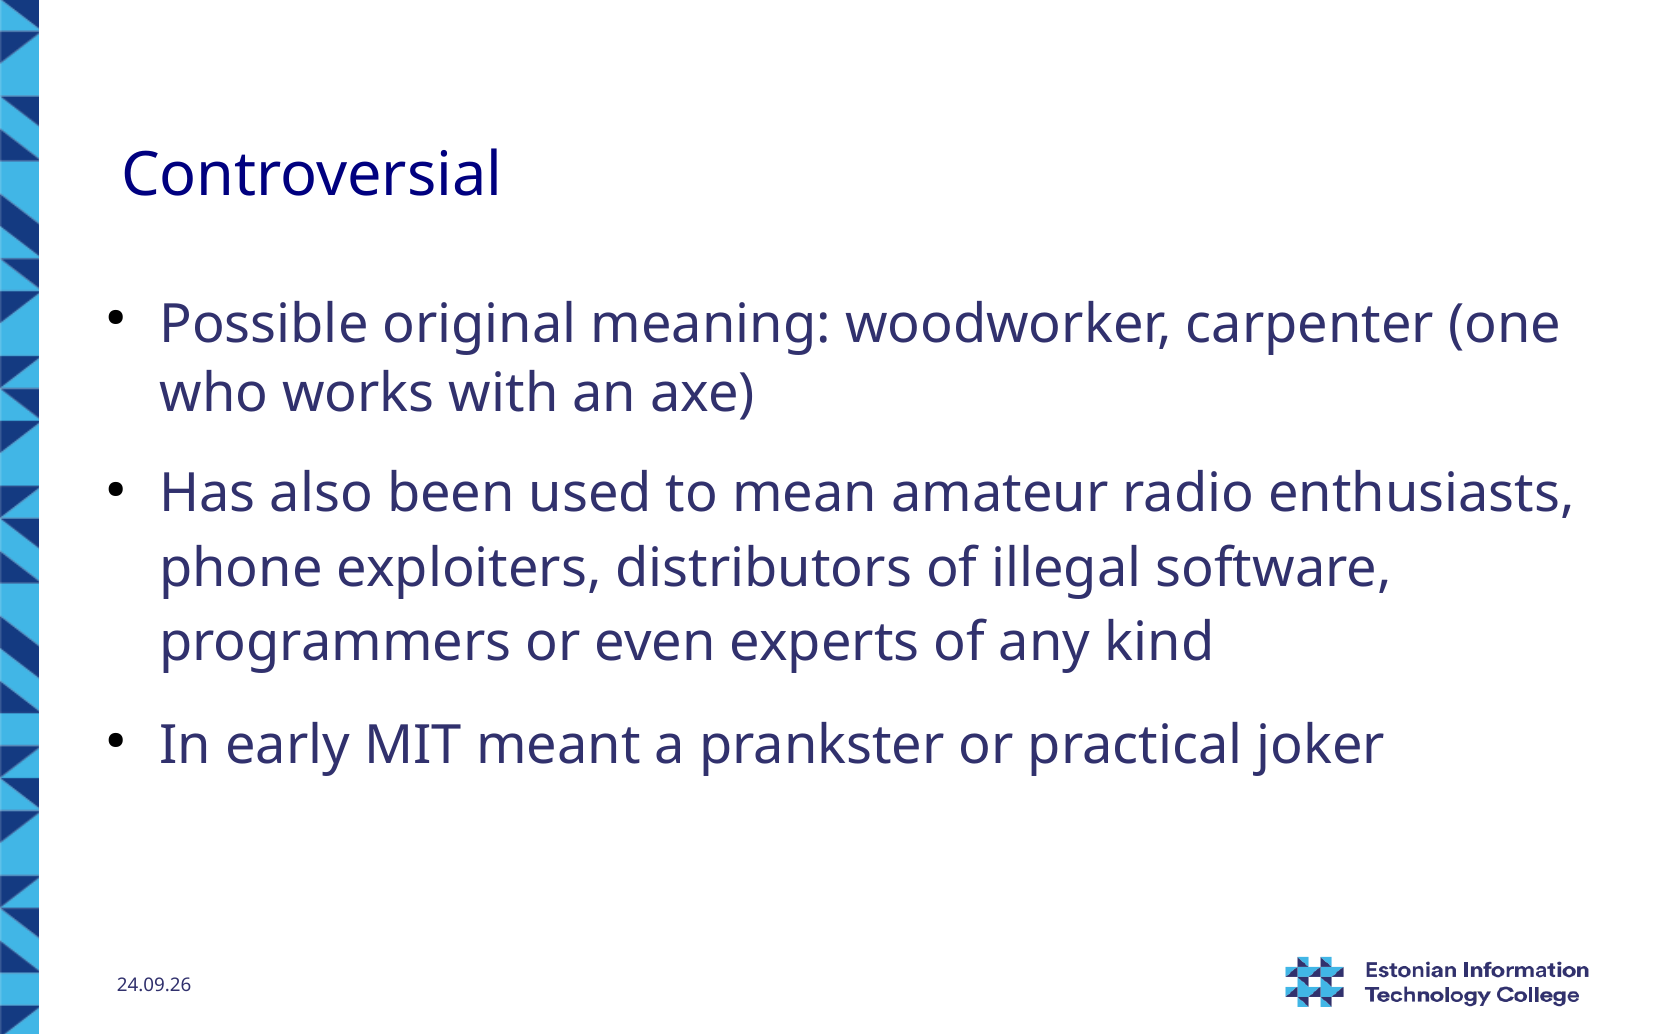

# Controversial
Possible original meaning: woodworker, carpenter (one who works with an axe)
Has also been used to mean amateur radio enthusiasts, phone exploiters, distributors of illegal software, programmers or even experts of any kind
In early MIT meant a prankster or practical joker